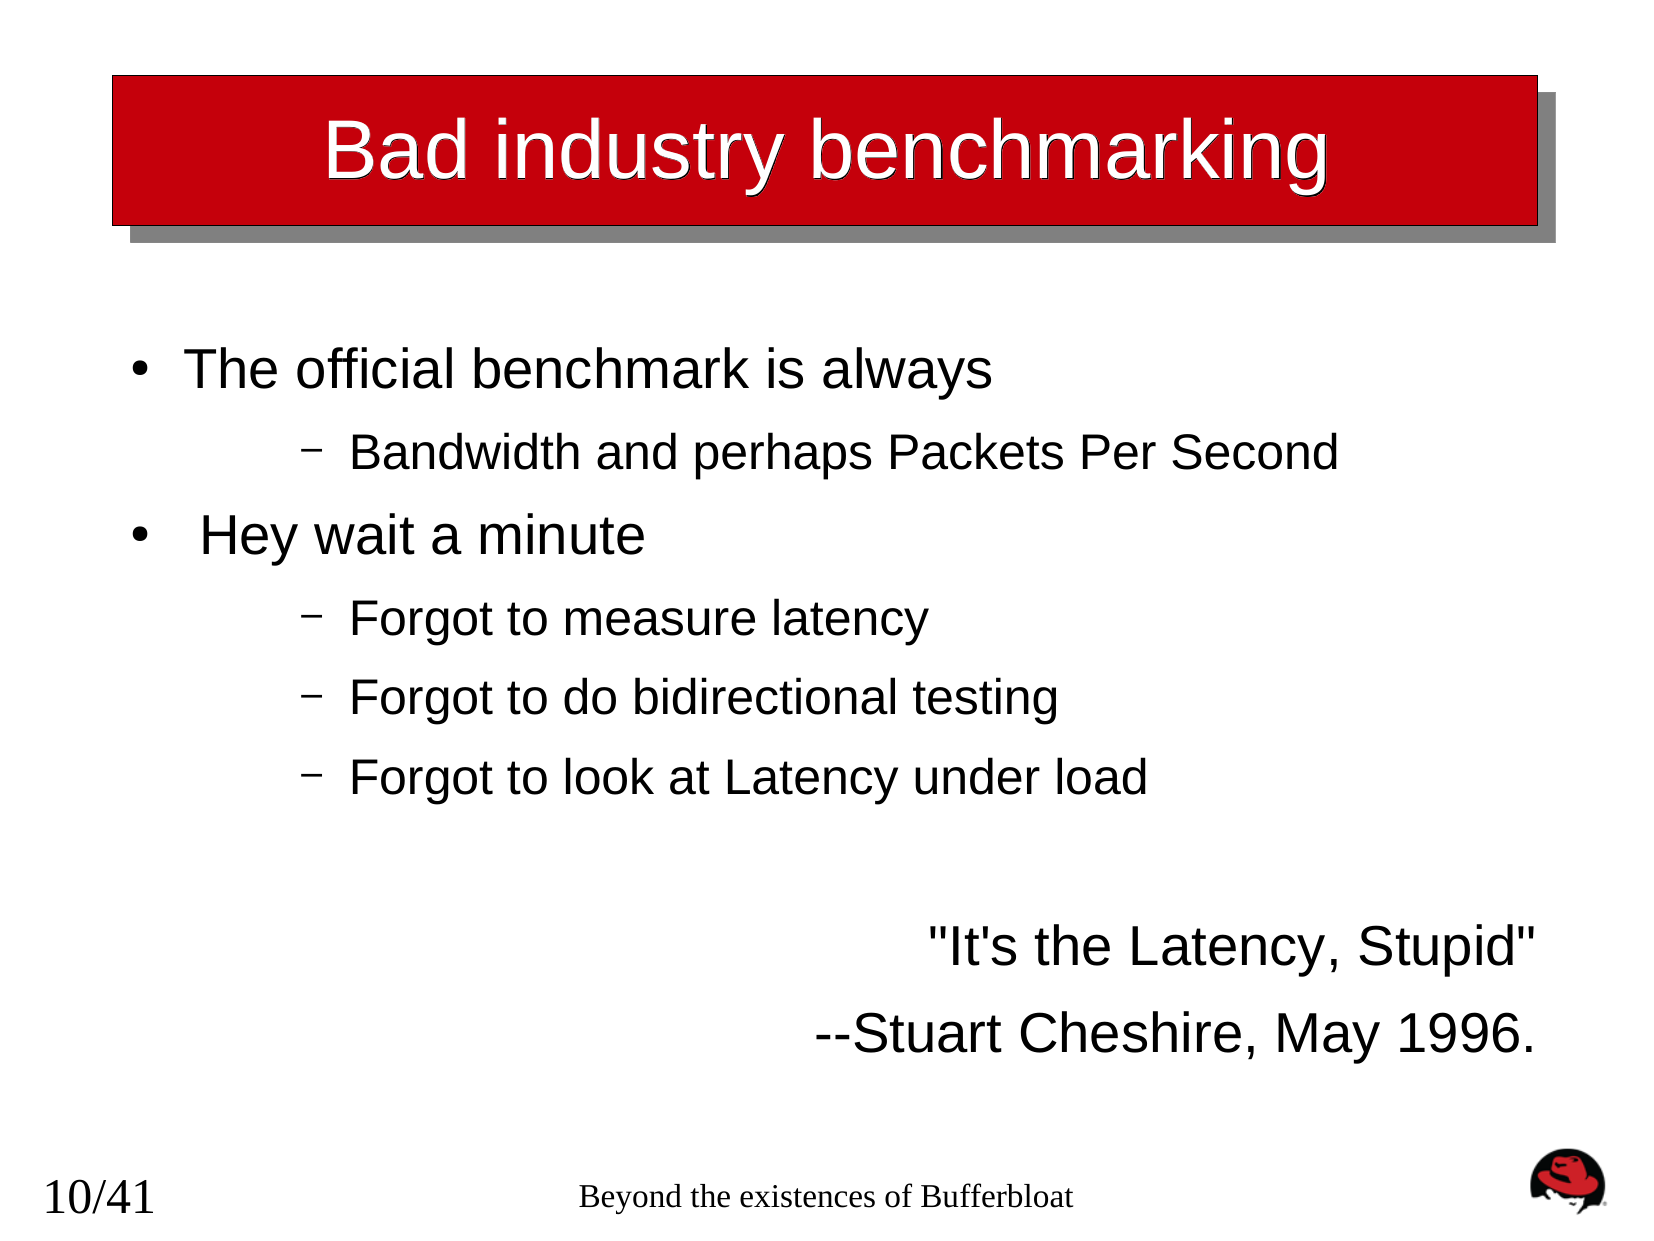

# Bad industry benchmarking
The official benchmark is always
Bandwidth and perhaps Packets Per Second
 Hey wait a minute
Forgot to measure latency
Forgot to do bidirectional testing
Forgot to look at Latency under load
"It's the Latency, Stupid"
--Stuart Cheshire, May 1996.